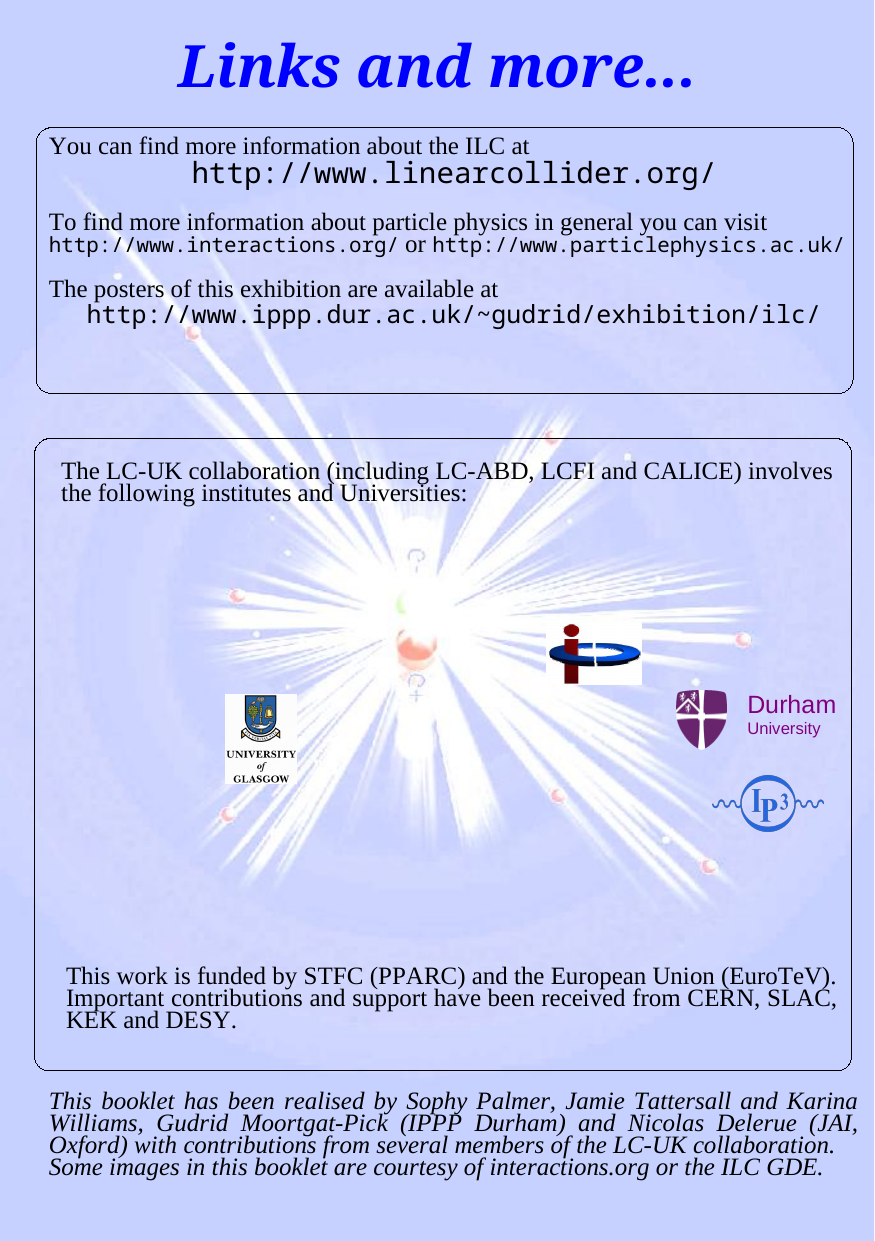

Links and more...
You can find more information about the ILC at
http://www.linearcollider.org/
To find more information about particle physics in general you can visit
http://www.interactions.org/ or http://www.particlephysics.ac.uk/
The posters of this exhibition are available at
http://www.ippp.dur.ac.uk/~gudrid/exhibition/ilc/
The LC-UK collaboration (including LC-ABD, LCFI and CALICE) involves the following institutes and Universities:
Durham
University
This work is funded by STFC (PPARC) and the European Union (EuroTeV).
Important contributions and support have been received from CERN, SLAC, KEK and DESY.
This booklet has been realised by Sophy Palmer, Jamie Tattersall and Karina Williams, Gudrid Moortgat-Pick (IPPP Durham) and Nicolas Delerue (JAI, Oxford) with contributions from several members of the LC-UK collaboration.
Some images in this booklet are courtesy of interactions.org or the ILC GDE.